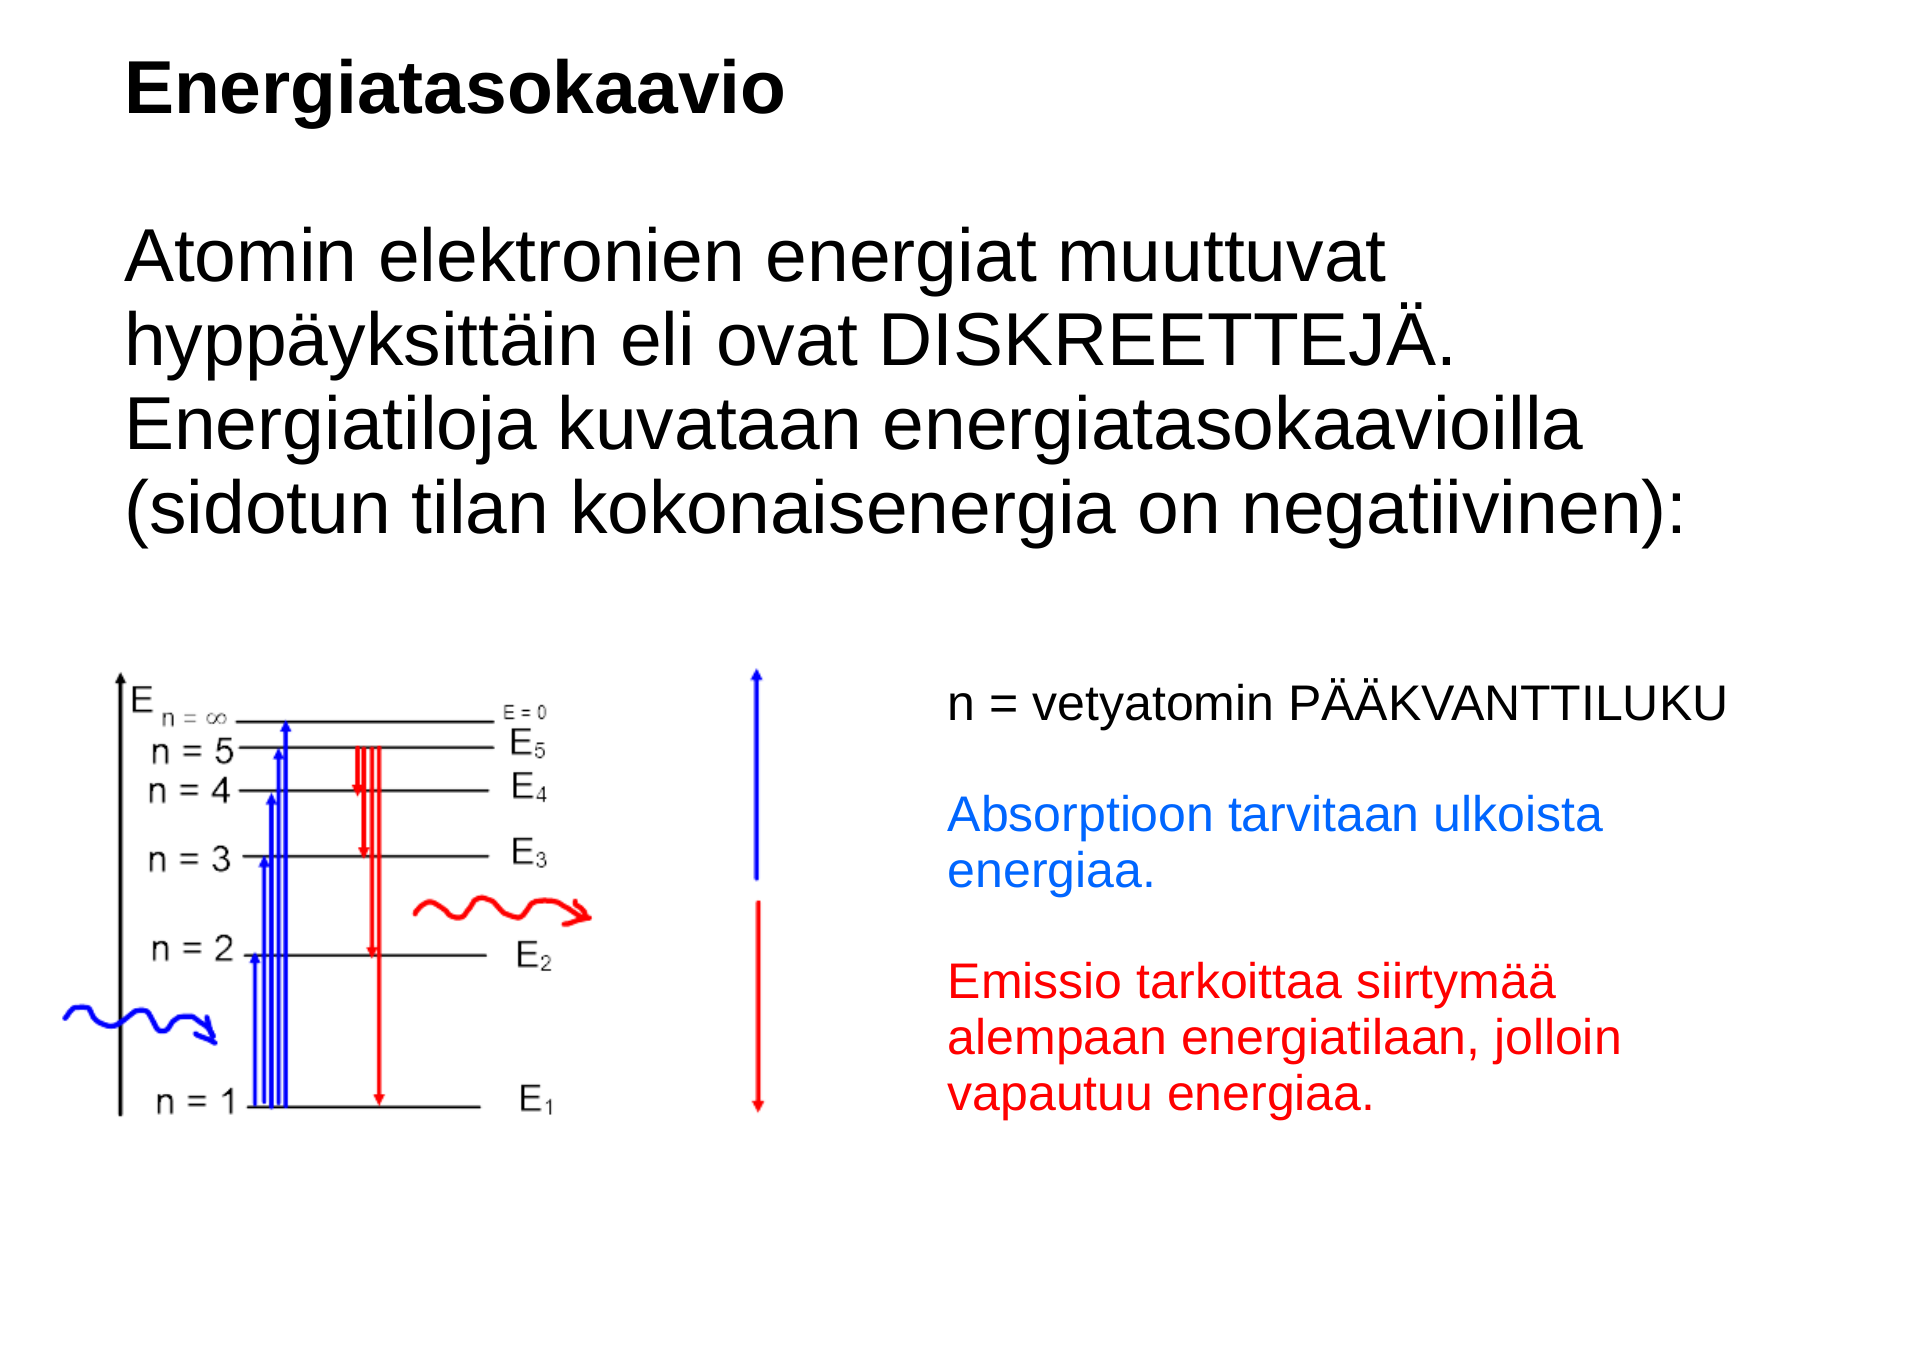

Energiatasokaavio
Atomin elektronien energiat muuttuvat hyppäyksittäin eli ovat DISKREETTEJÄ. Energiatiloja kuvataan energiatasokaavioilla
(sidotun tilan kokonaisenergia on negatiivinen):
n = vetyatomin PÄÄKVANTTILUKU
Absorptioon tarvitaan ulkoista energiaa.
Emissio tarkoittaa siirtymää alempaan energiatilaan, jolloin vapautuu energiaa.